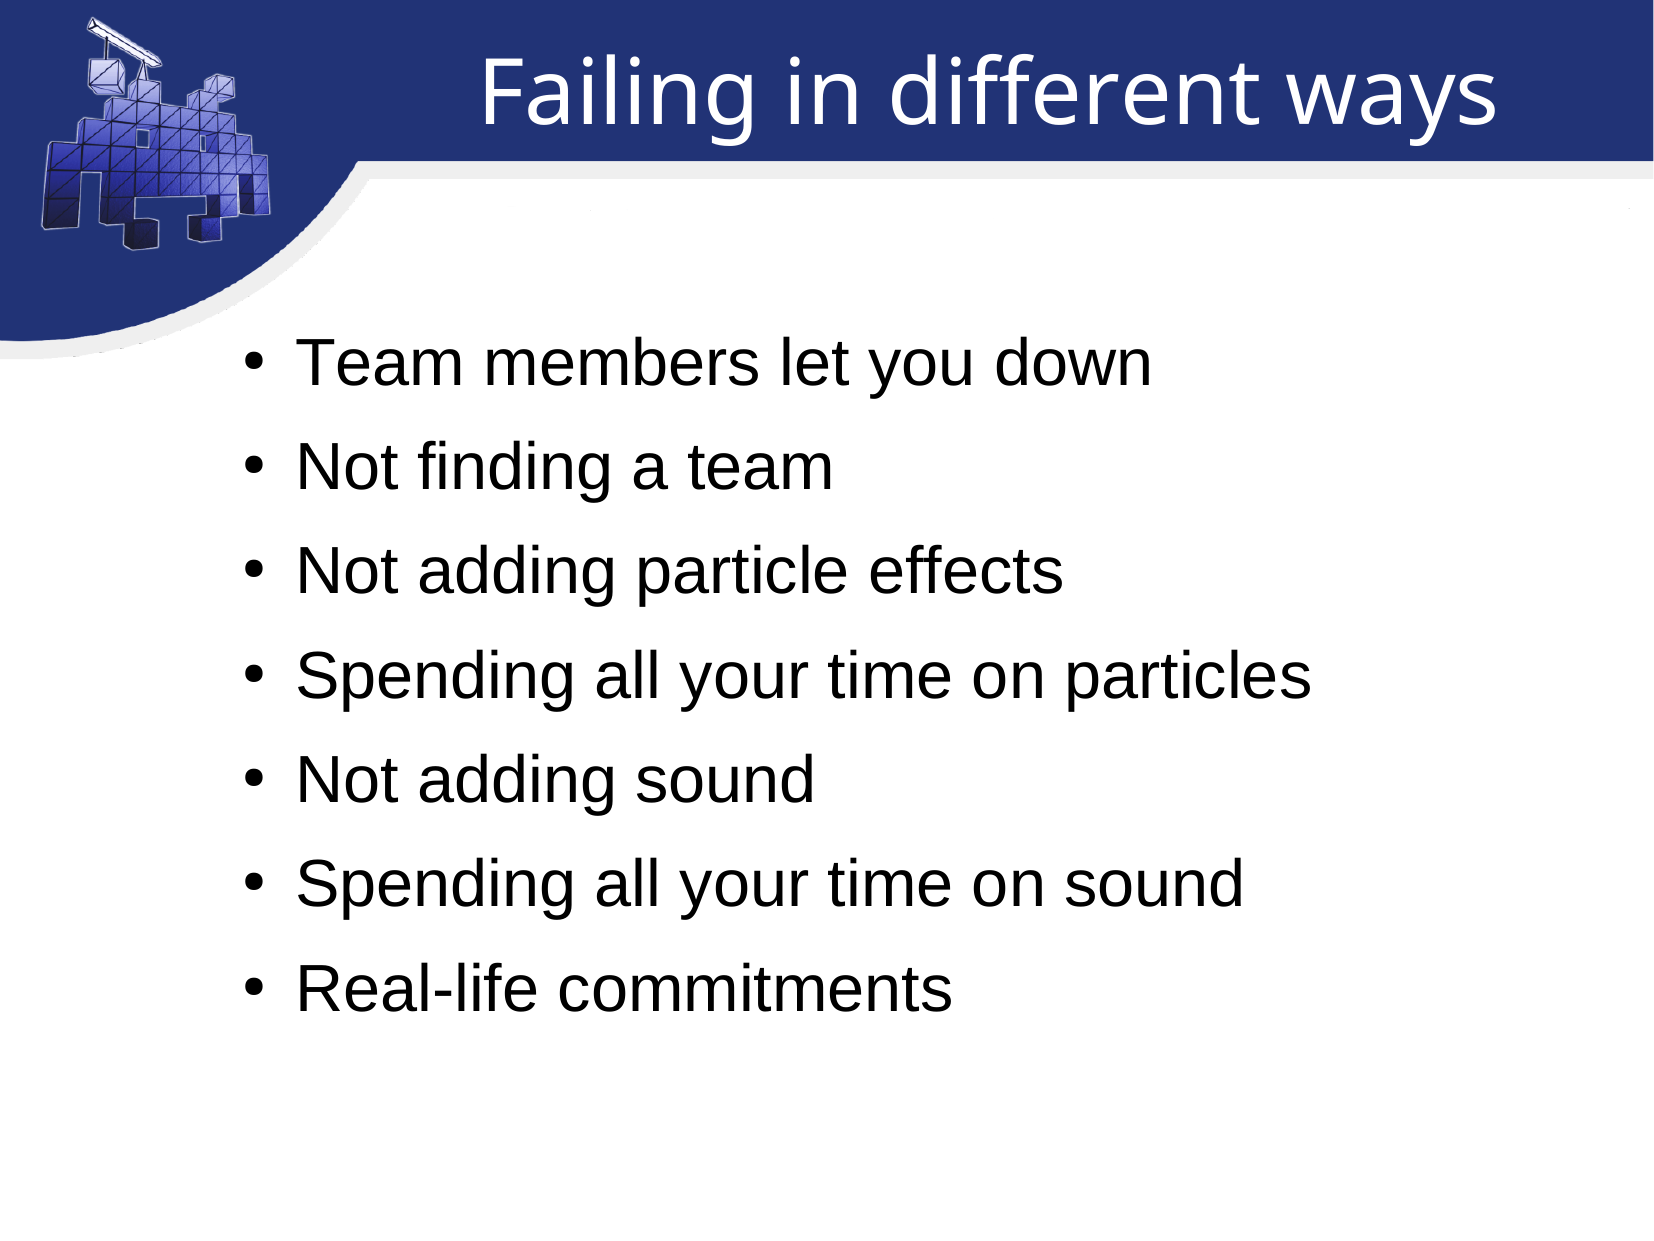

# Failing in different ways
Team members let you down
Not finding a team
Not adding particle effects
Spending all your time on particles
Not adding sound
Spending all your time on sound
Real-life commitments